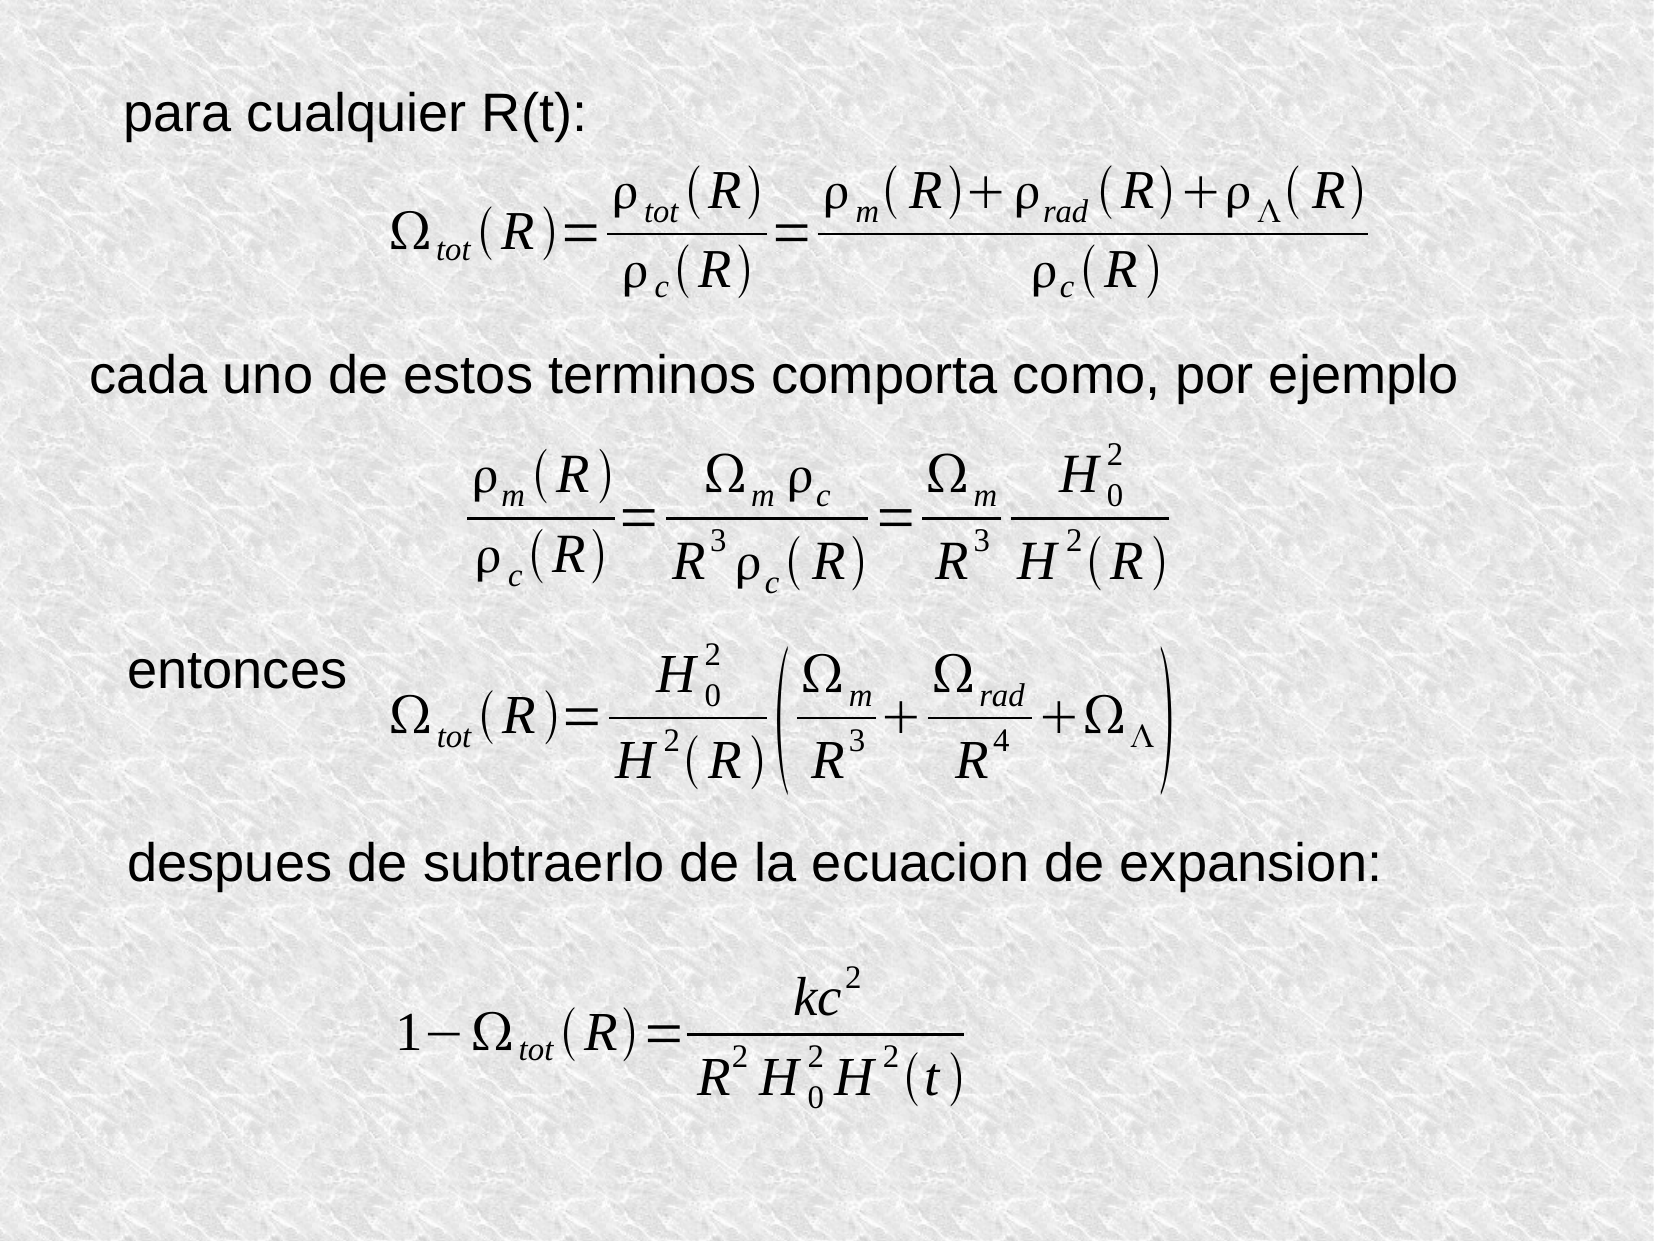

para cualquier R(t):
cada uno de estos terminos comporta como, por ejemplo
entonces
despues de subtraerlo de la ecuacion de expansion: